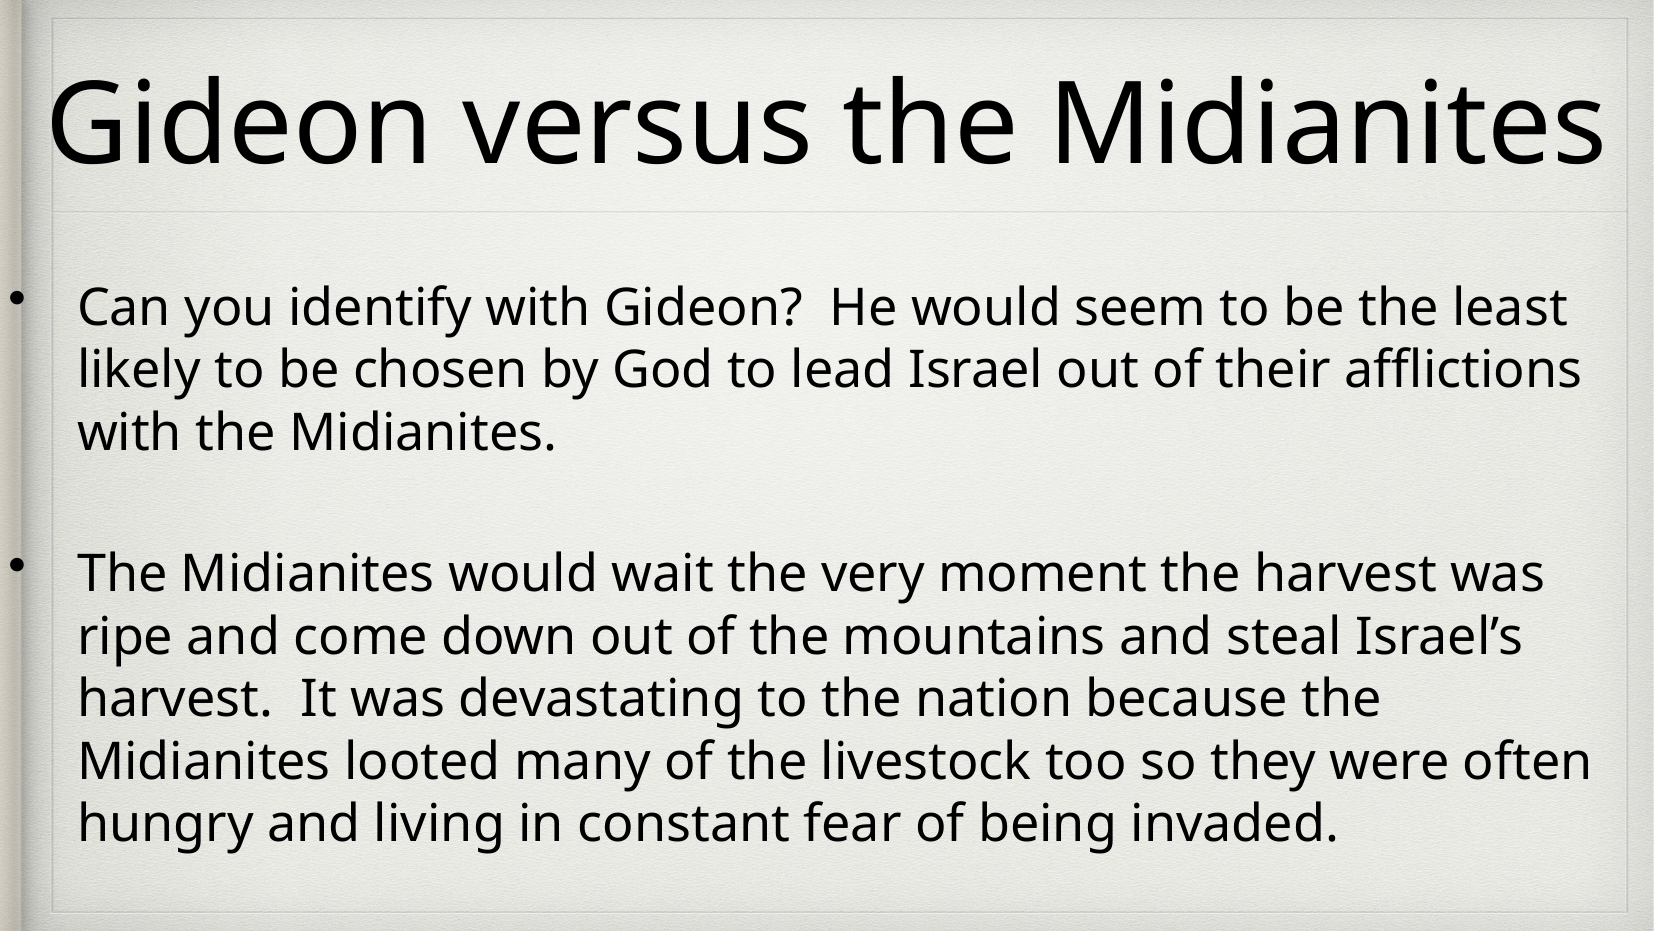

# Gideon versus the Midianites
Can you identify with Gideon?  He would seem to be the least likely to be chosen by God to lead Israel out of their afflictions with the Midianites.
The Midianites would wait the very moment the harvest was ripe and come down out of the mountains and steal Israel’s harvest.  It was devastating to the nation because the Midianites looted many of the livestock too so they were often hungry and living in constant fear of being invaded.